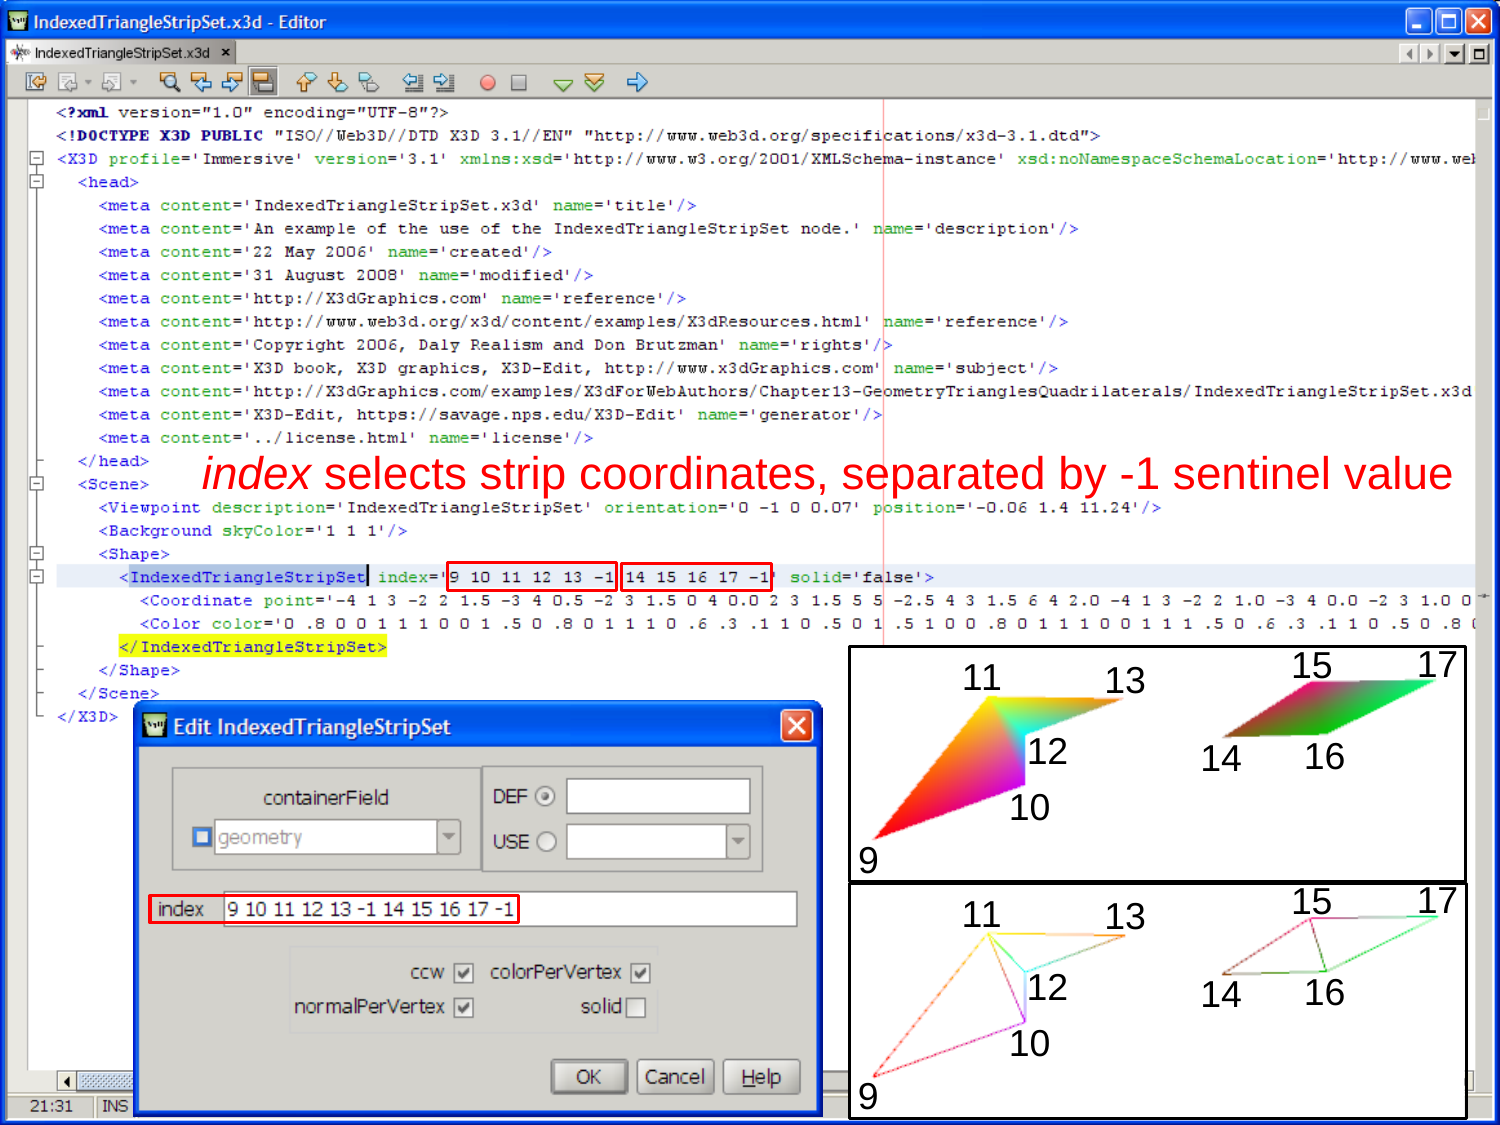

# IndexedTriangleStripSet node X3D-Edit
index selects strip coordinates, separated by -1 sentinel value
17
15
11
13
12
16
14
10
9
17
15
11
13
12
16
14
10
9